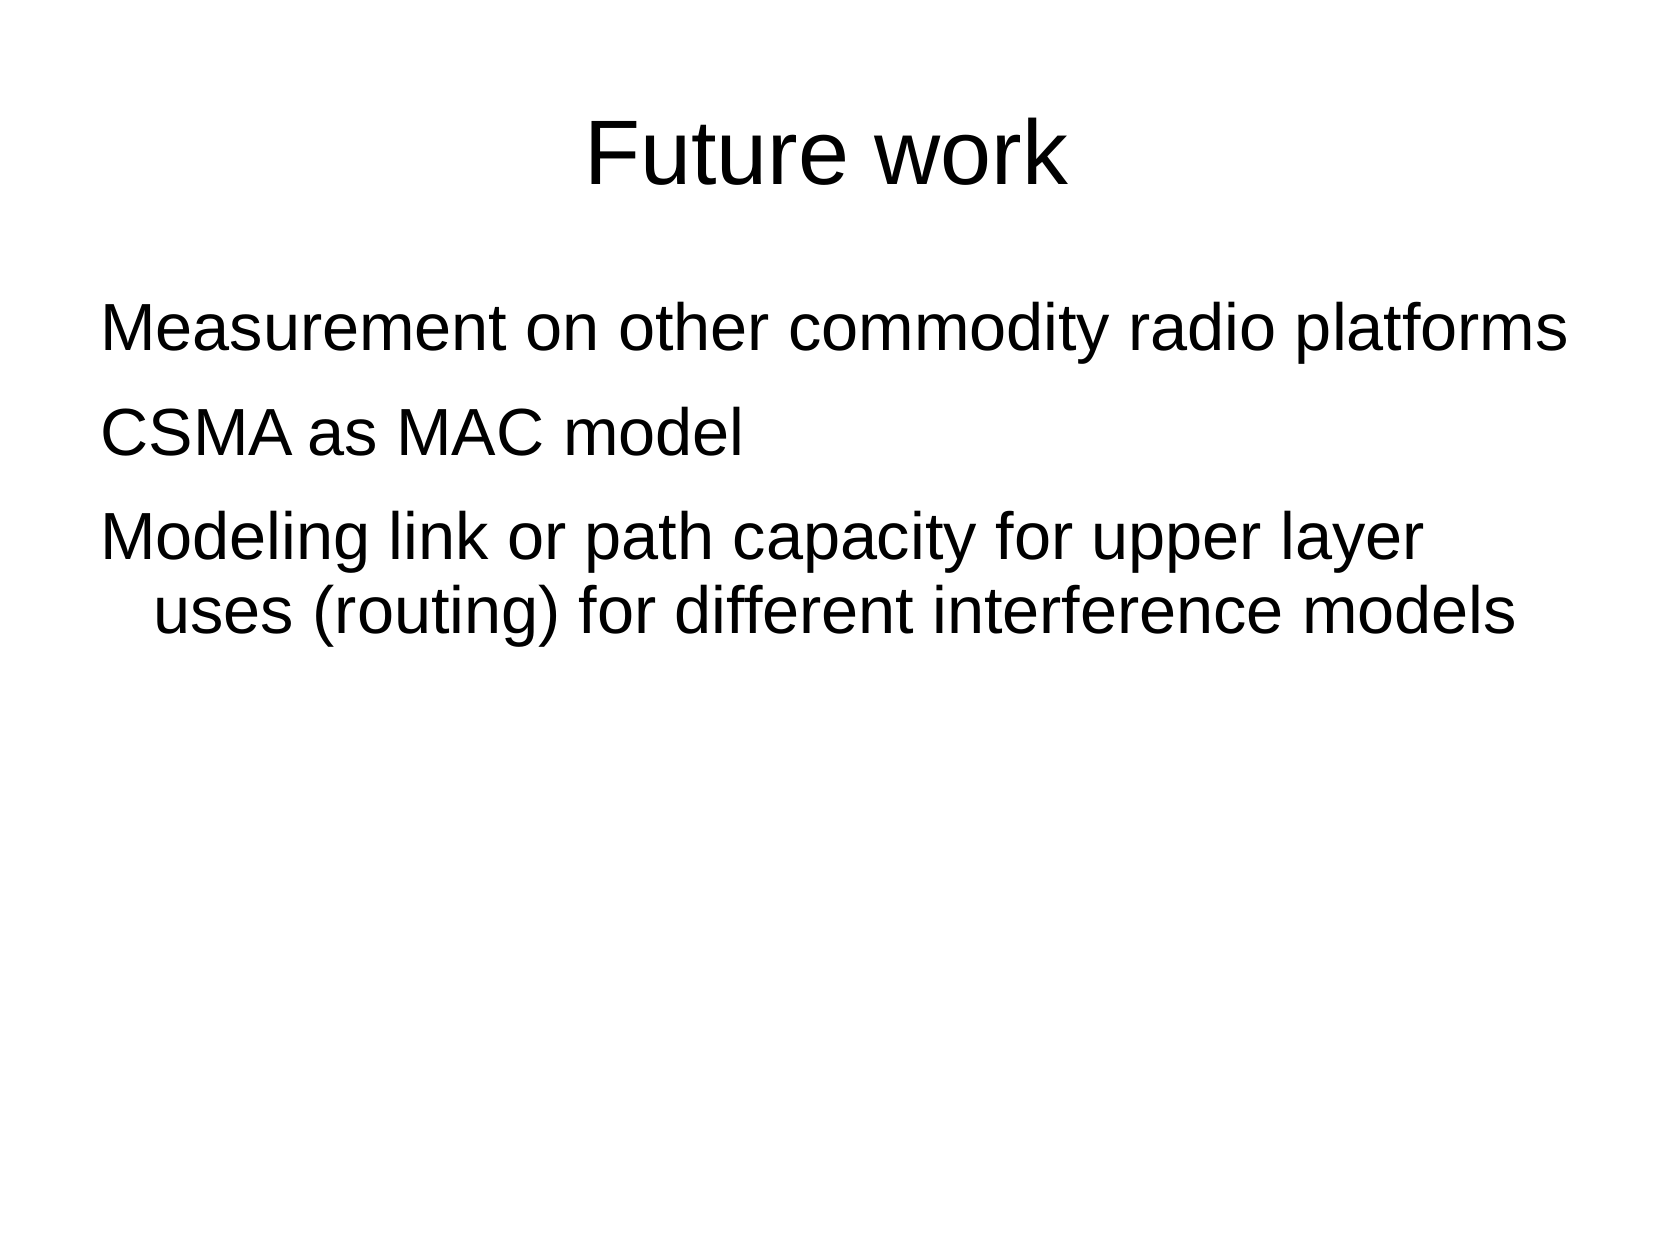

# Future work
Measurement on other commodity radio platforms
CSMA as MAC model
Modeling link or path capacity for upper layer uses (routing) for different interference models